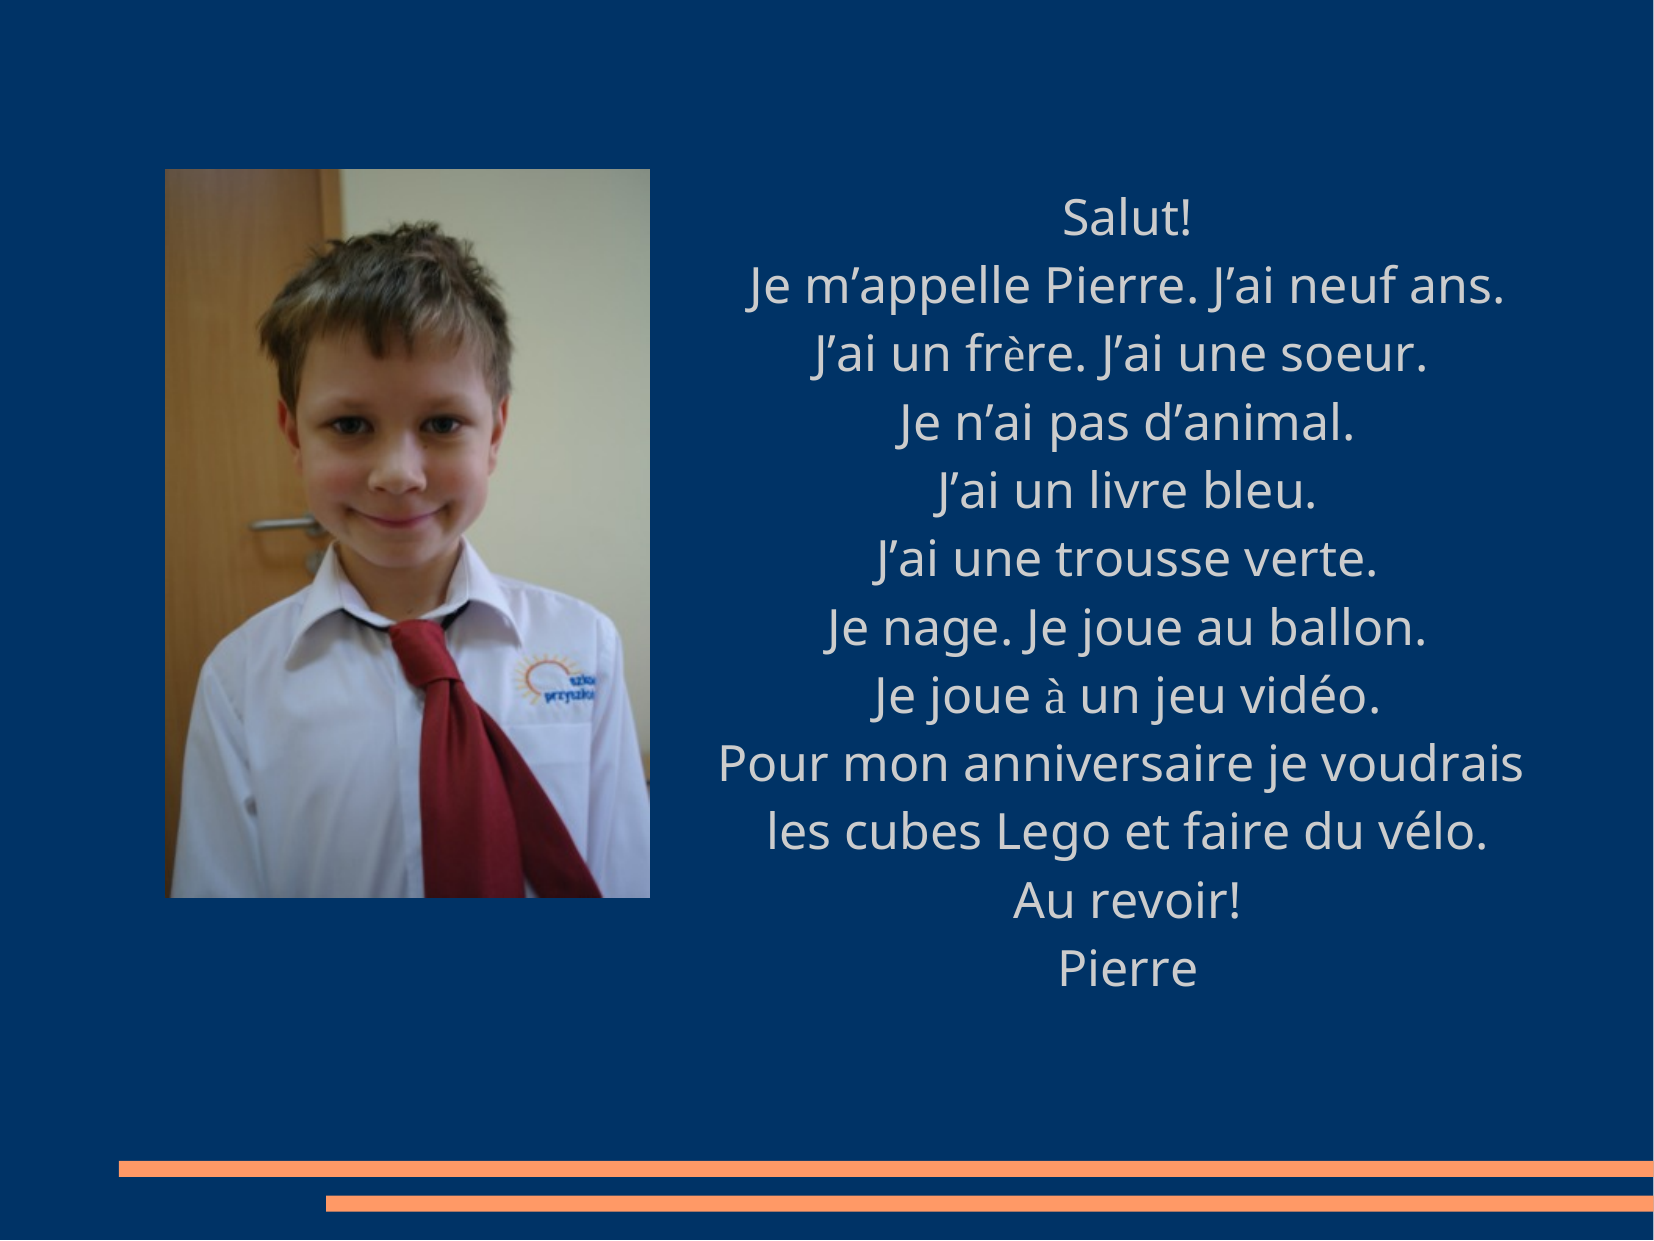

# Salut!
Je m’appelle Pierre. J’ai neuf ans.
J’ai un frère. J’ai une soeur.
Je n’ai pas d’animal.
J’ai un livre bleu.
J’ai une trousse verte.
Je nage. Je joue au ballon.
Je joue à un jeu vidéo.
Pour mon anniversaire je voudrais
les cubes Lego et faire du vélo.
Au revoir!
Pierre